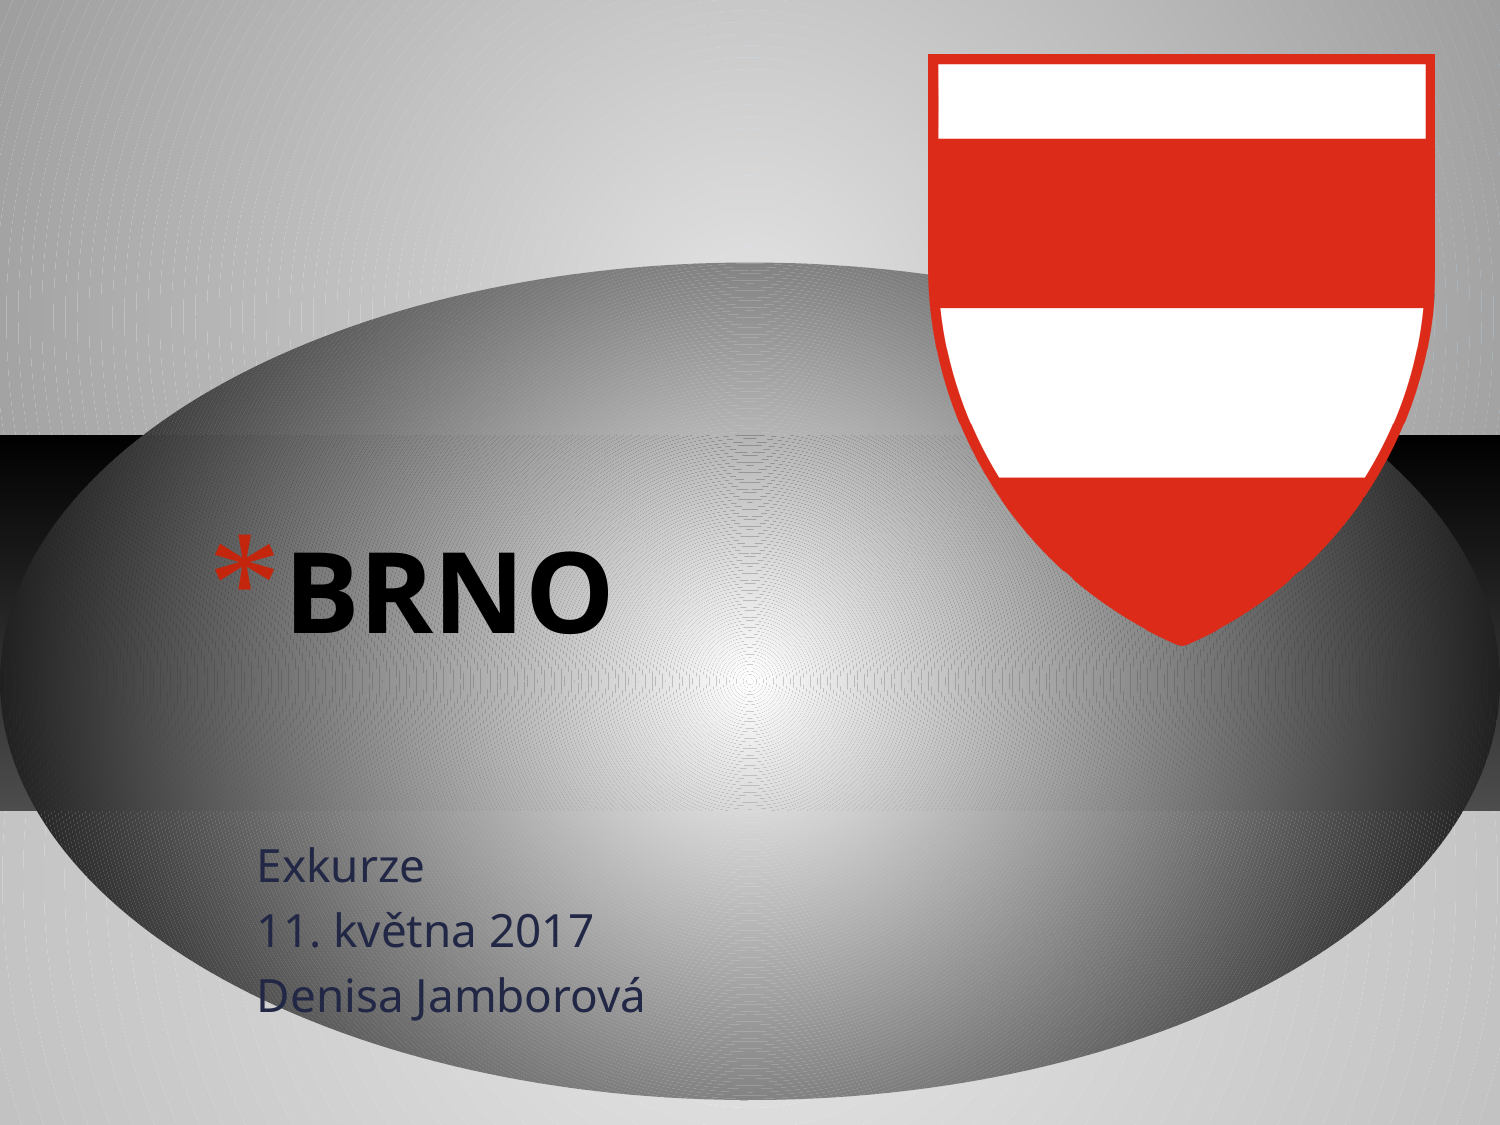

BRNO
# Exkurze
11. května 2017
Denisa Jamborová